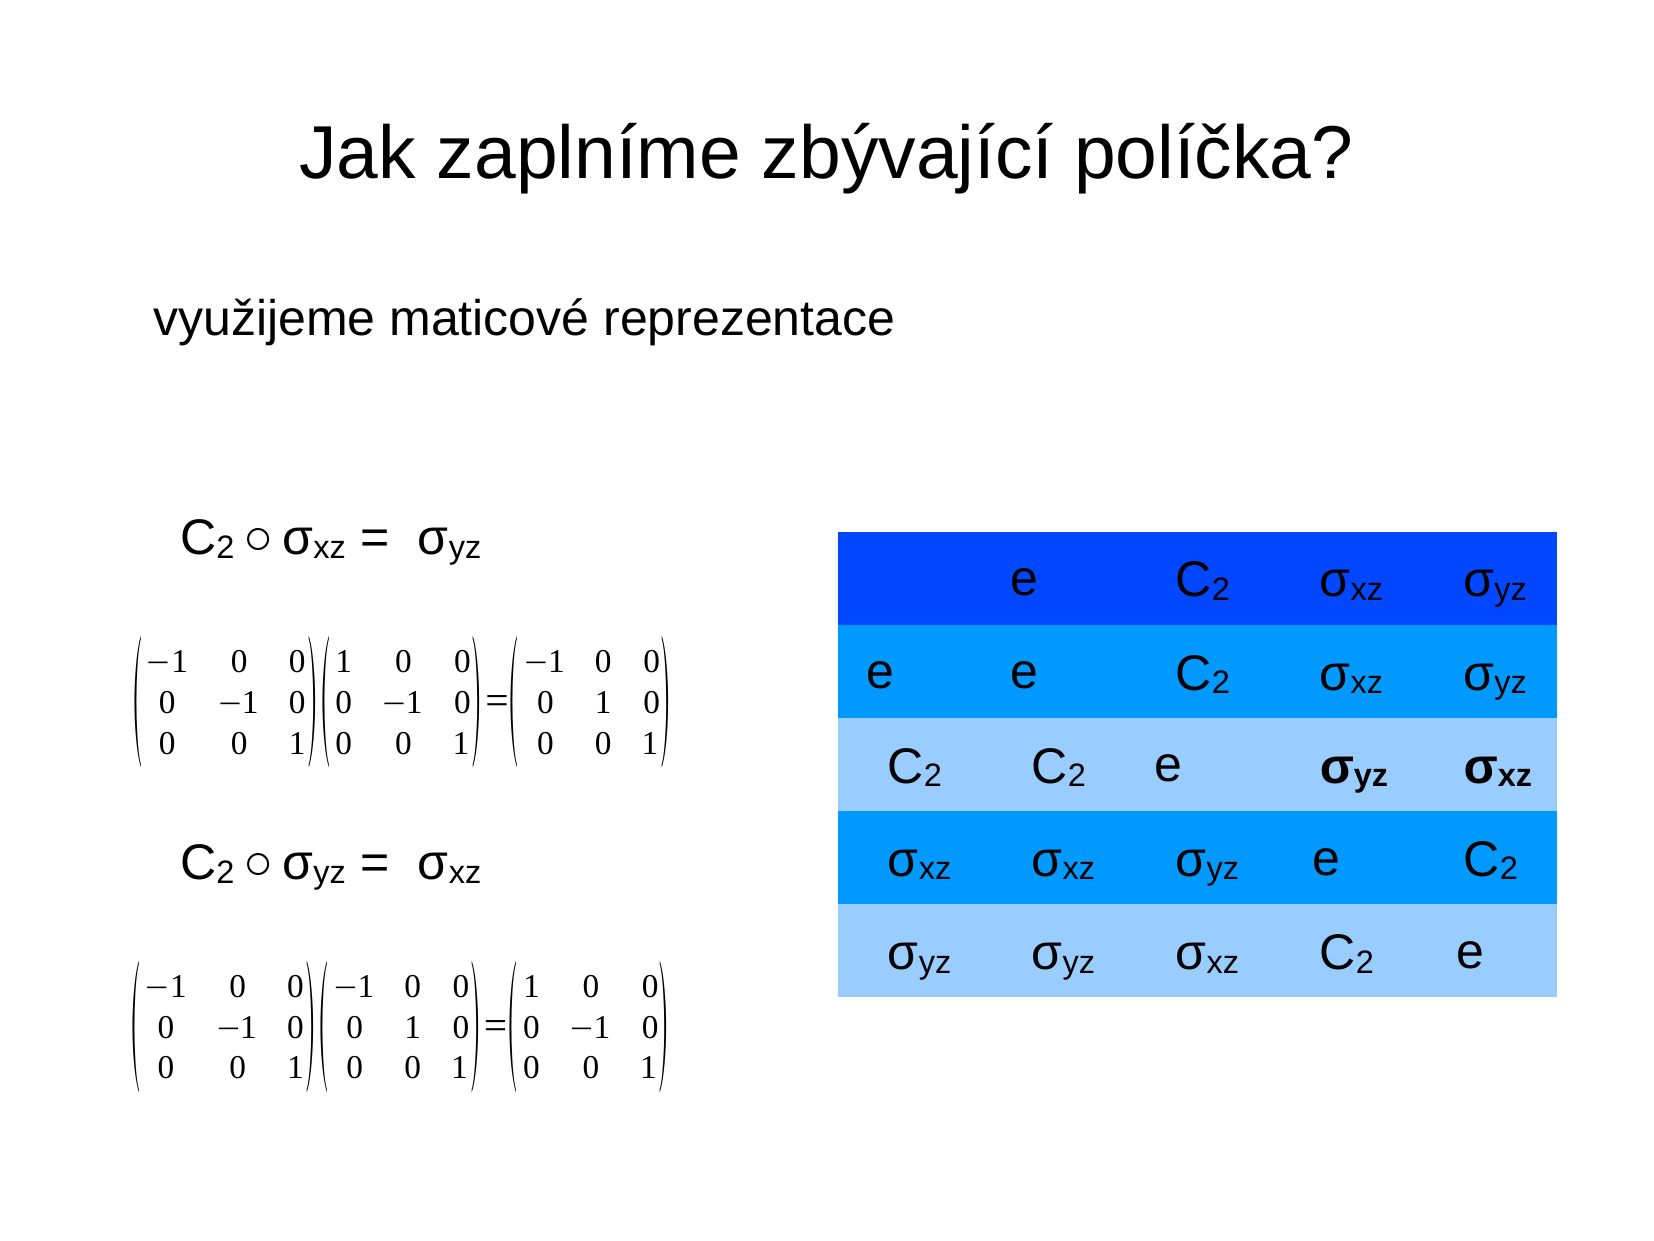

# Jak zaplníme zbývající políčka?
využijeme maticové reprezentace
C2 ○ σxz = σyz
| | e | C2 | σxz | σyz |
| --- | --- | --- | --- | --- |
| e | e | C2 | σxz | σyz |
| C2 | C2 | e | σyz | σxz |
| σxz | σxz | σyz | e | C2 |
| σyz | σyz | σxz | C2 | e |
C2 ○ σyz = σxz